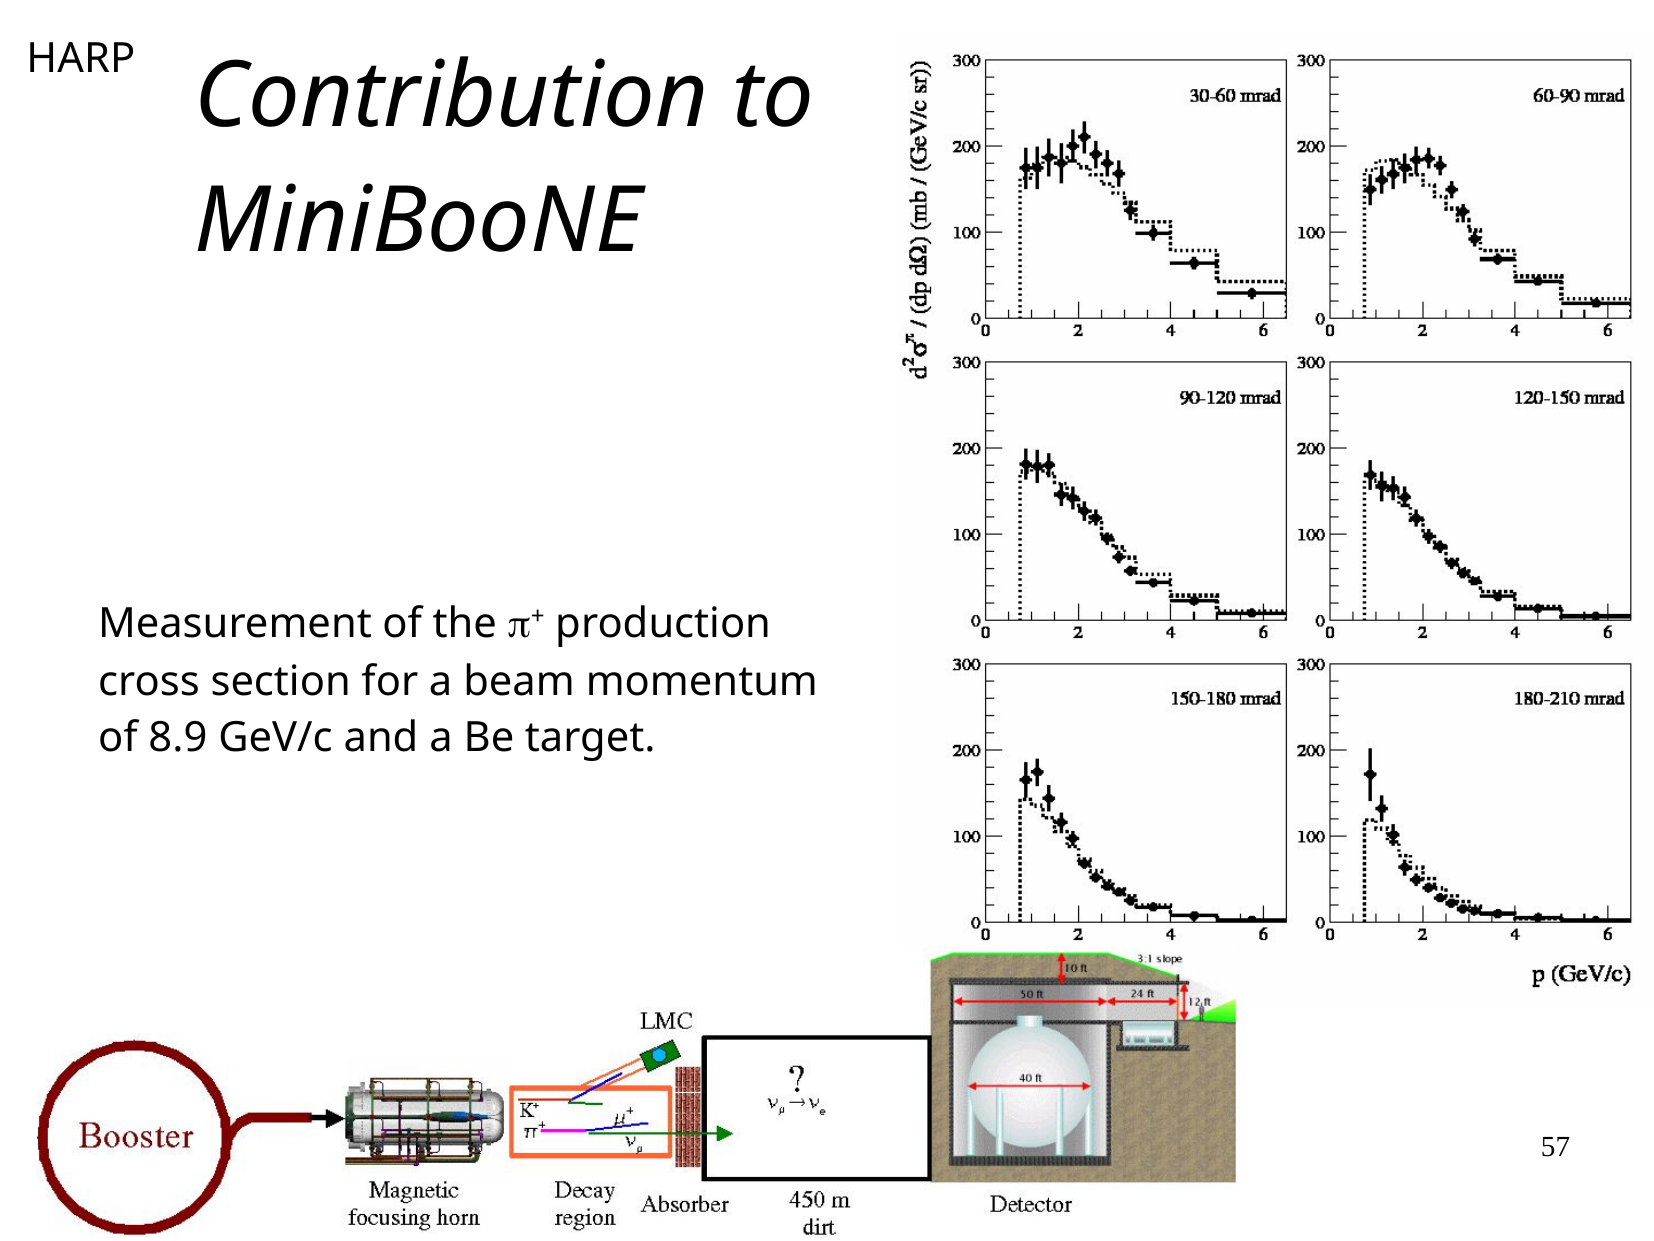

HARP
# Contribution to MiniBooNE
Measurement of the p+ production cross section for a beam momentum of 8.9 GeV/c and a Be target.
57